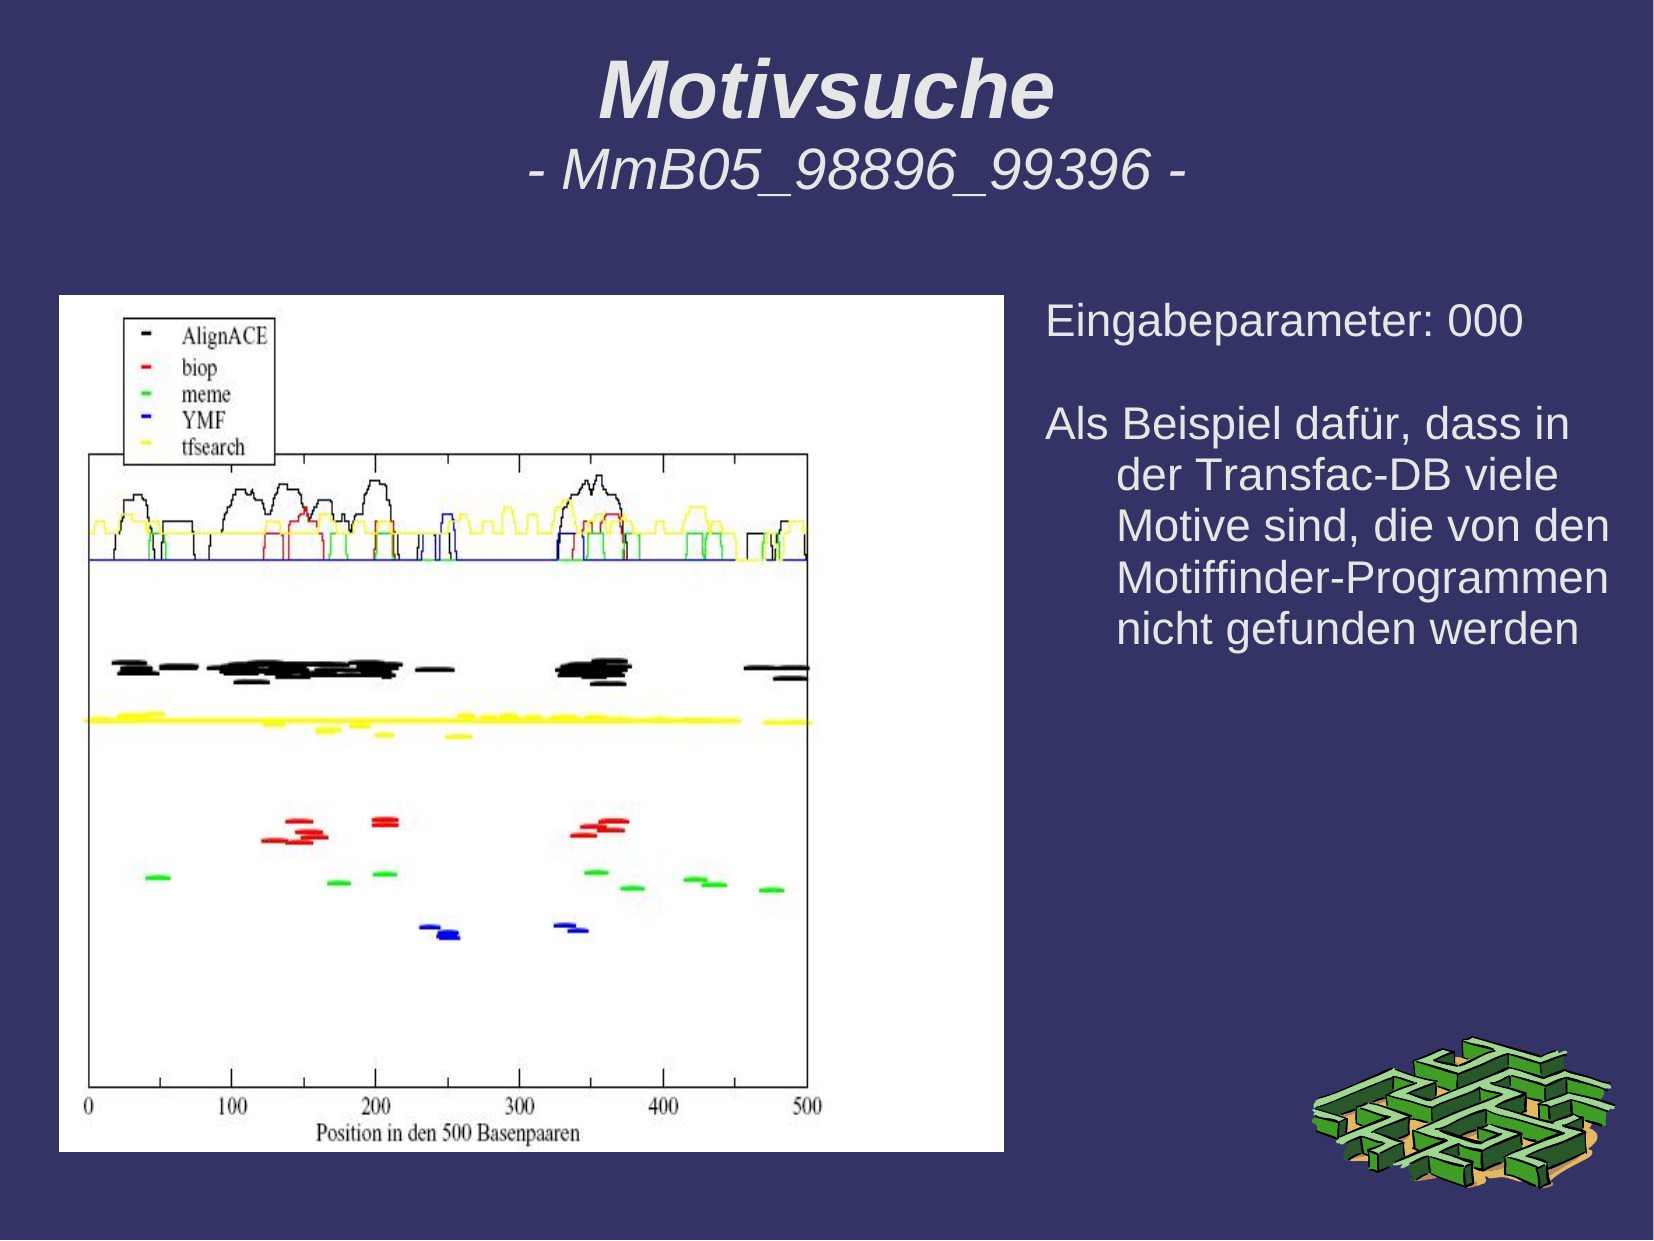

# Motivsuche - MmB05_98896_99396 -
Eingabeparameter: 000
Als Beispiel dafür, dass in der Transfac-DB viele Motive sind, die von den Motiffinder-Programmen nicht gefunden werden